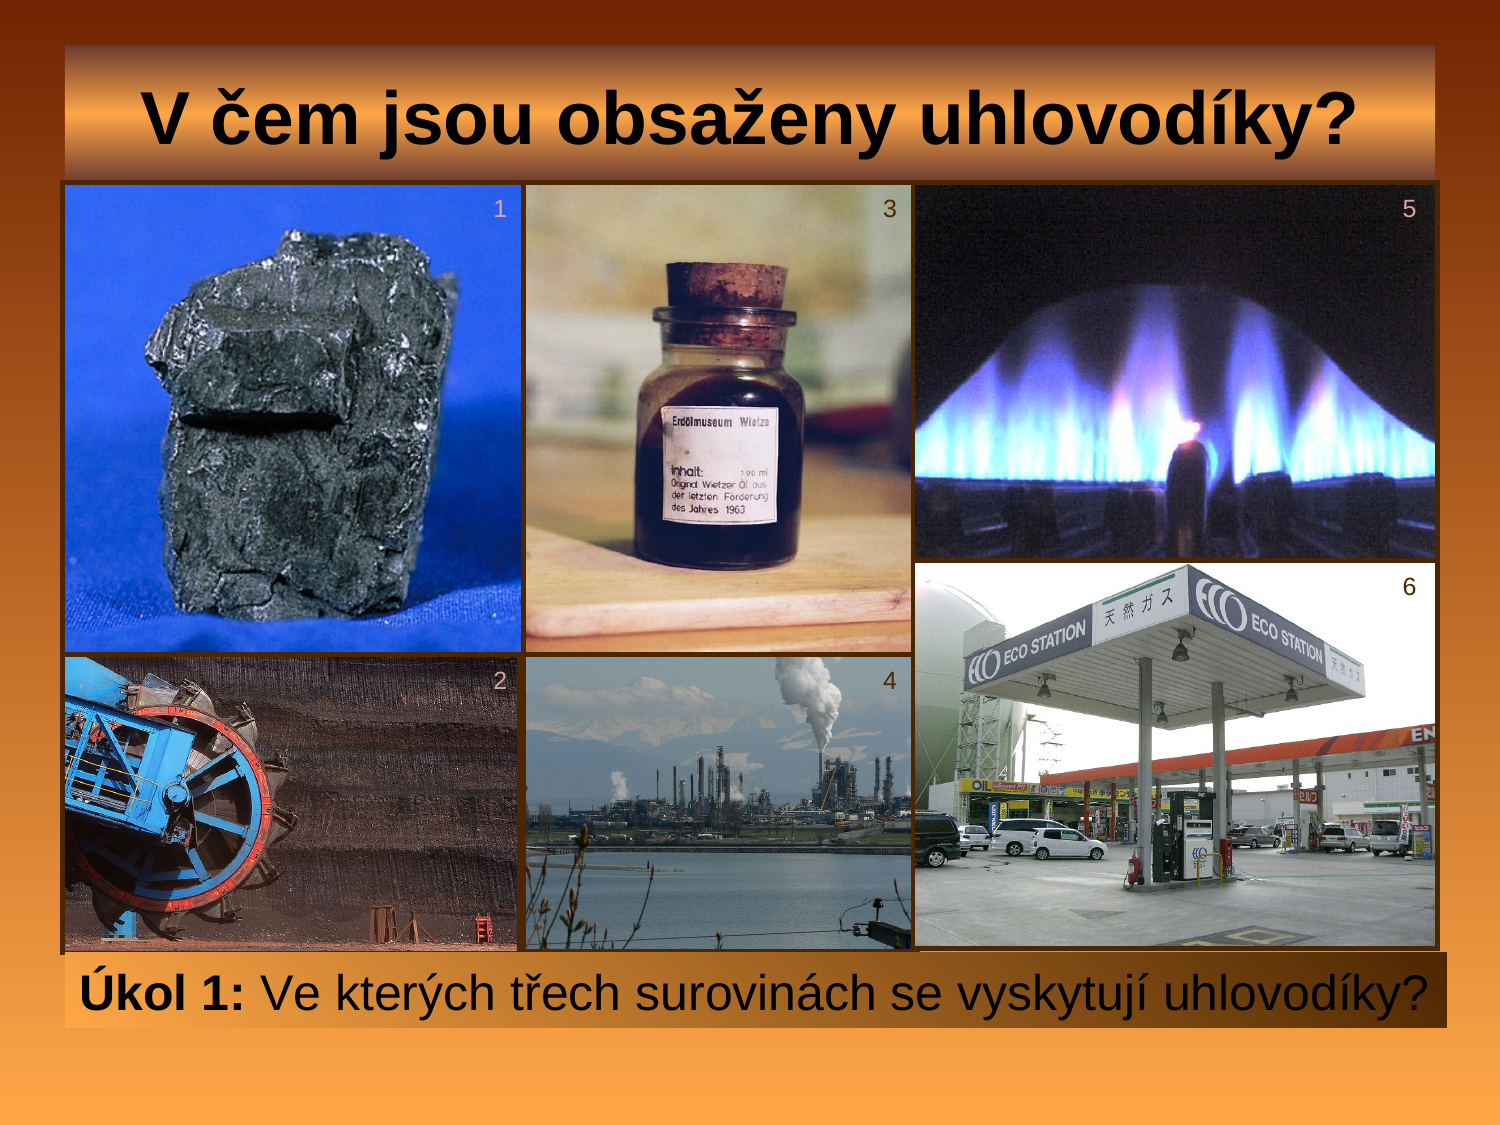

# V čem jsou obsaženy uhlovodíky?
1
3
5
6
2
4
Úkol 1: Ve kterých třech surovinách se vyskytují uhlovodíky?